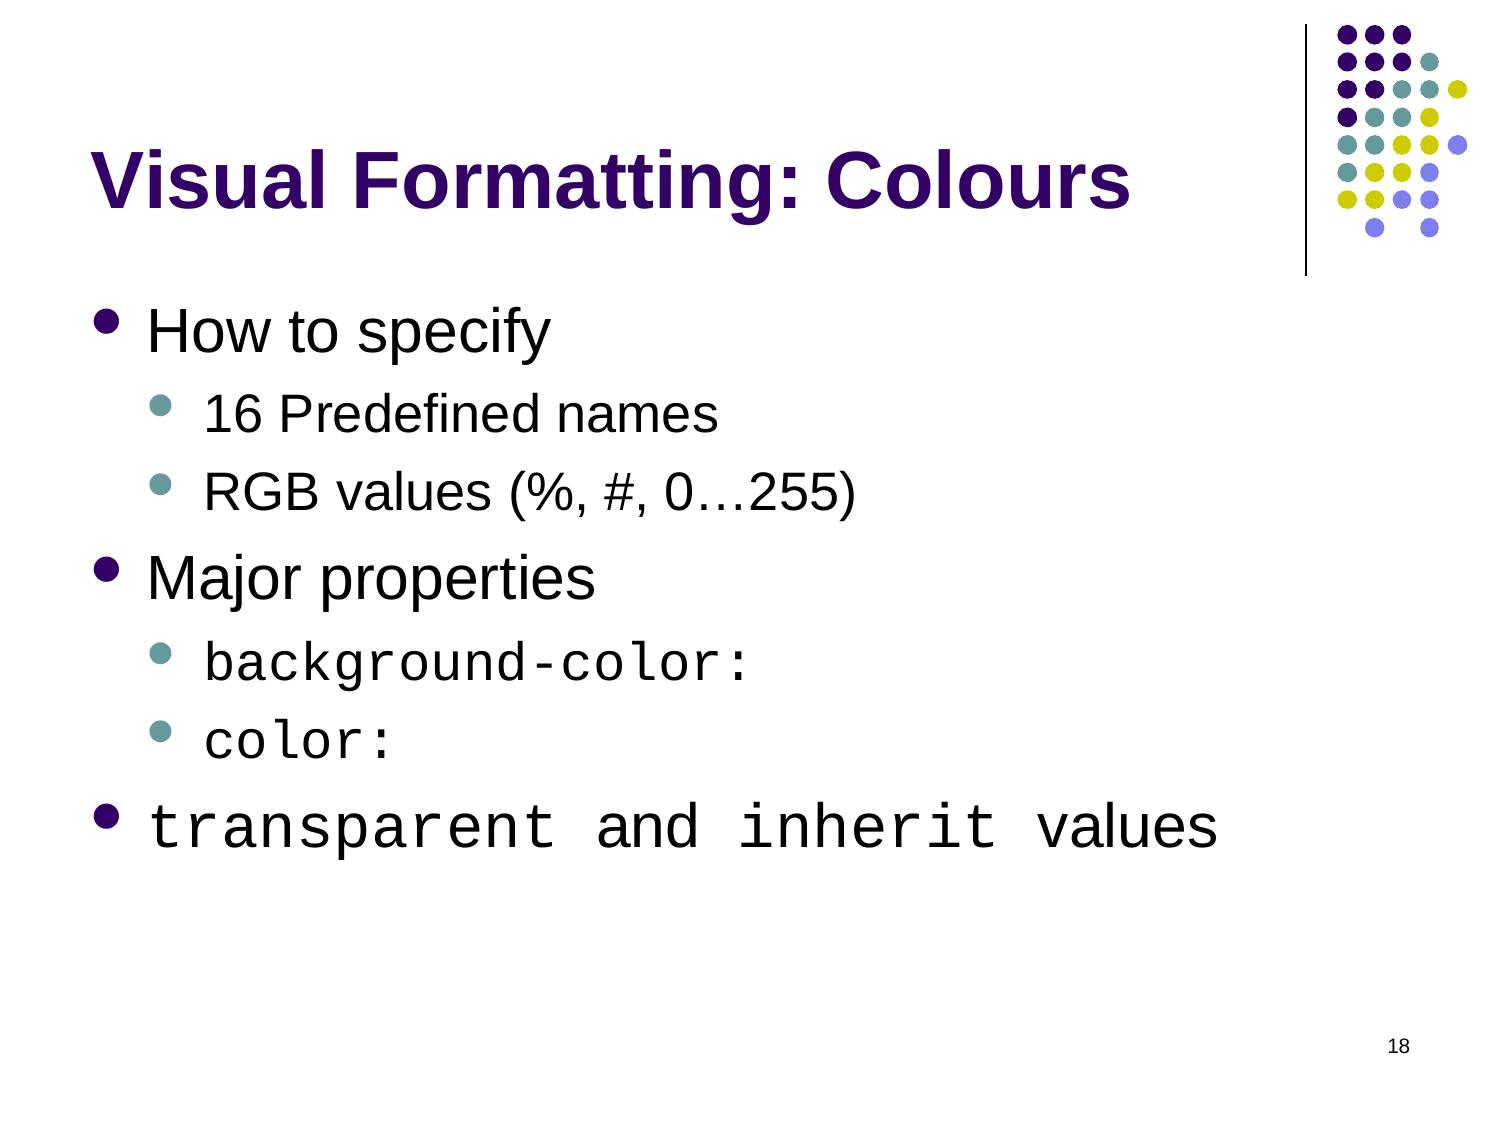

# Visual Formatting: Colours
How to specify
16 Predefined names
RGB values (%, #, 0…255)
Major properties
background-color:
color:
transparent and inherit values